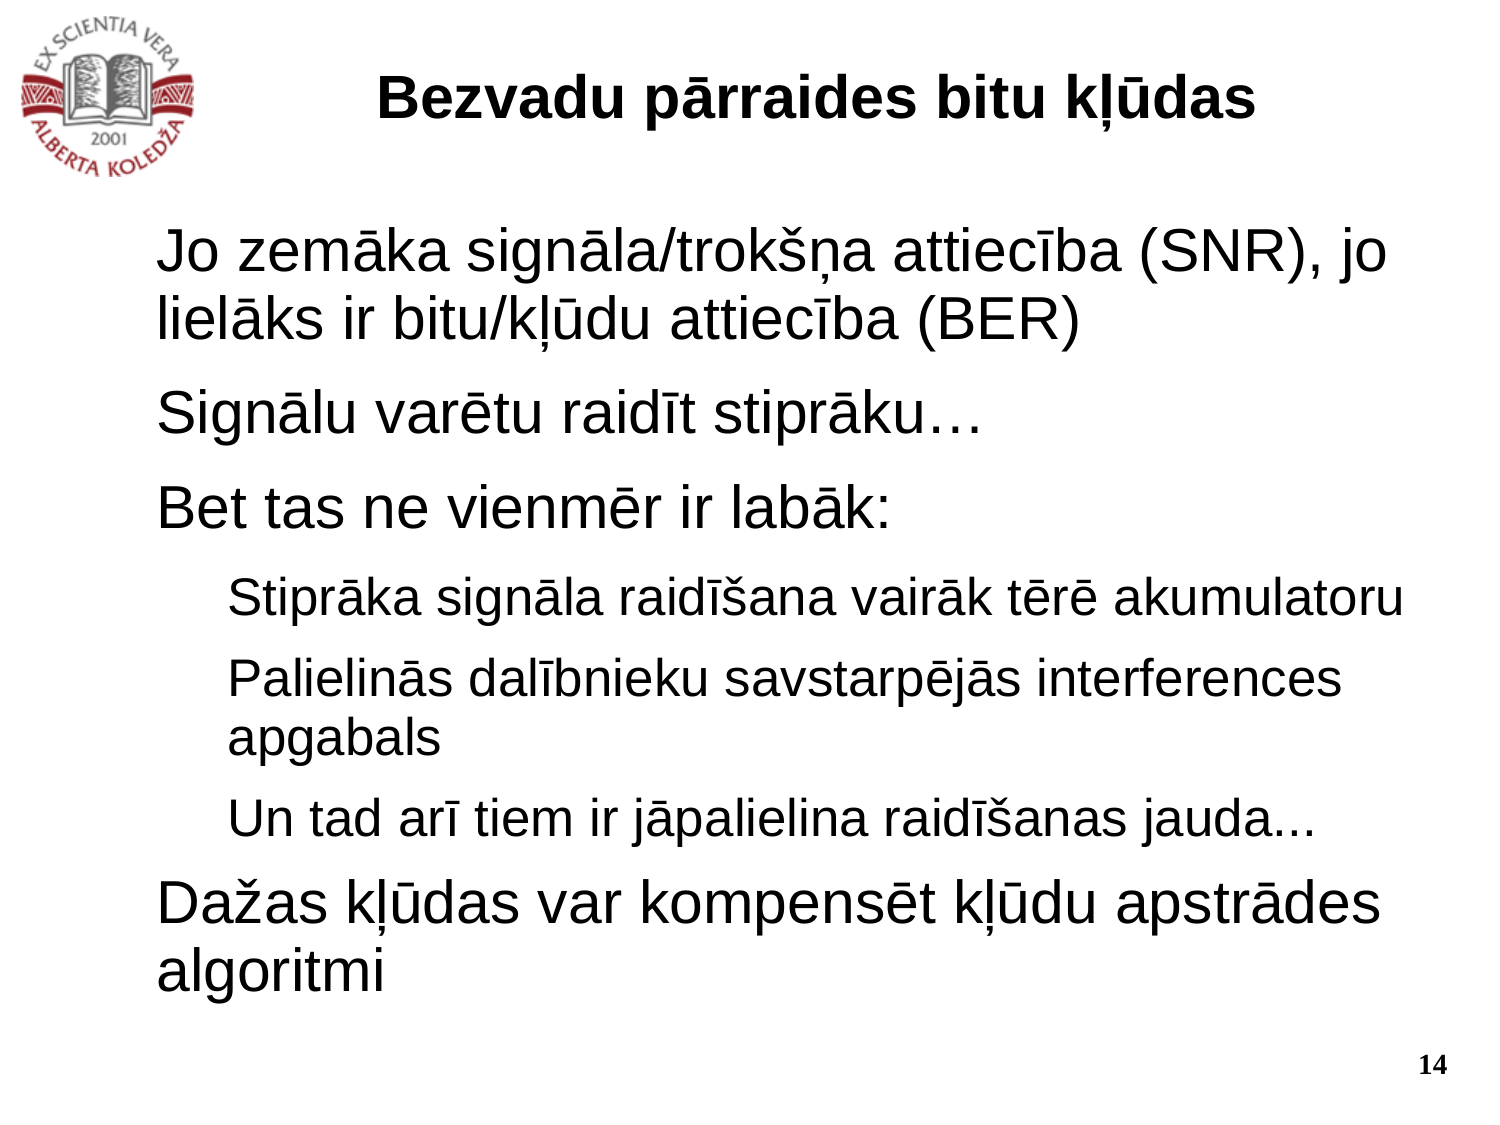

# Bezvadu pārraides bitu kļūdas
Jo zemāka signāla/trokšņa attiecība (SNR), jo lielāks ir bitu/kļūdu attiecība (BER)
Signālu varētu raidīt stiprāku…
Bet tas ne vienmēr ir labāk:
Stiprāka signāla raidīšana vairāk tērē akumulatoru
Palielinās dalībnieku savstarpējās interferences apgabals
Un tad arī tiem ir jāpalielina raidīšanas jauda...
Dažas kļūdas var kompensēt kļūdu apstrādes algoritmi